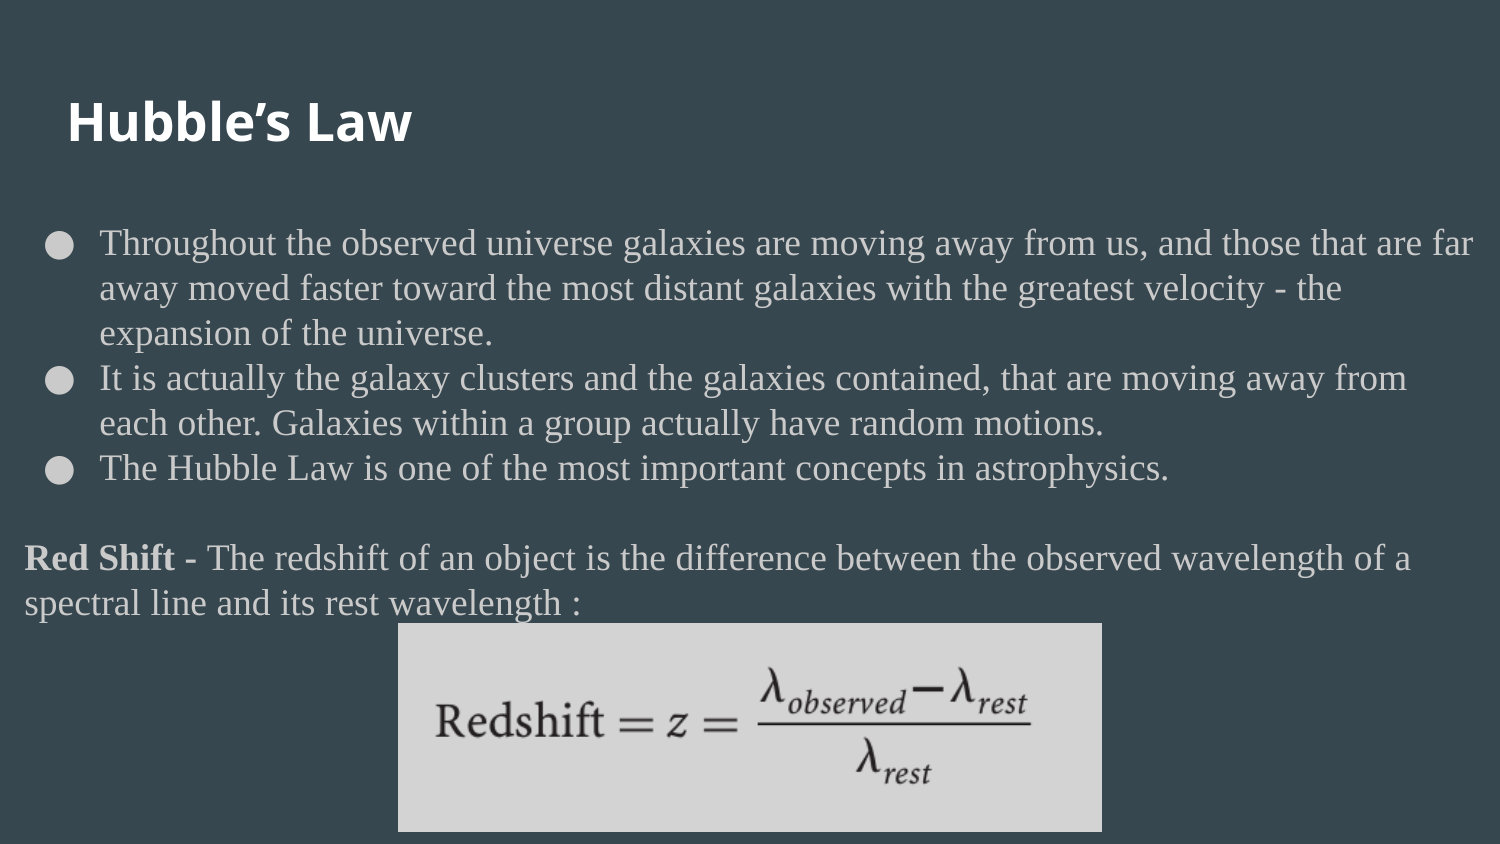

# Hubble’s Law
Throughout the observed universe galaxies are moving away from us, and those that are far away moved faster toward the most distant galaxies with the greatest velocity - the expansion of the universe.
It is actually the galaxy clusters and the galaxies contained, that are moving away from each other. Galaxies within a group actually have random motions.
The Hubble Law is one of the most important concepts in astrophysics.
Red Shift - The redshift of an object is the difference between the observed wavelength of a spectral line and its rest wavelength :